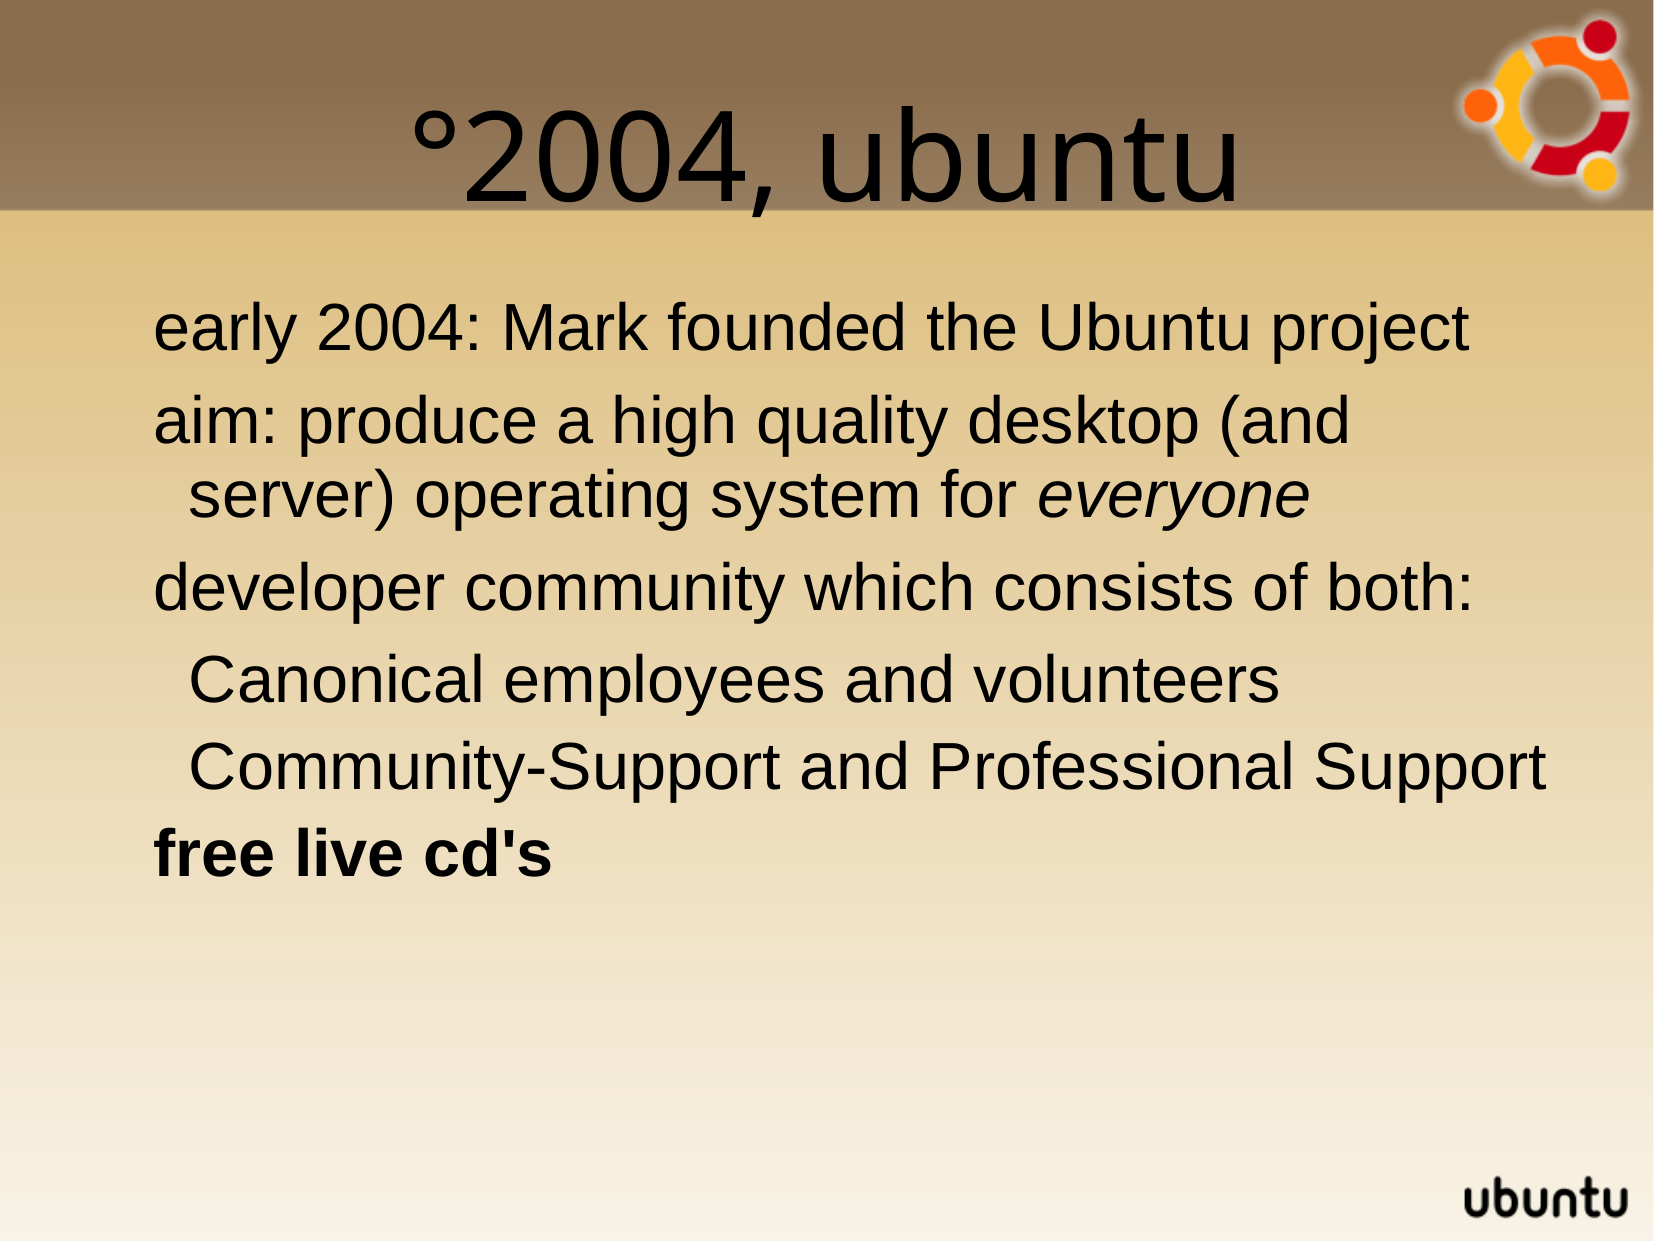

# °2004, ubuntu
early 2004: Mark founded the Ubuntu project
aim: produce a high quality desktop (and server) operating system for everyone
developer community which consists of both:
Canonical employees and volunteers
Community-Support and Professional Support
free live cd's